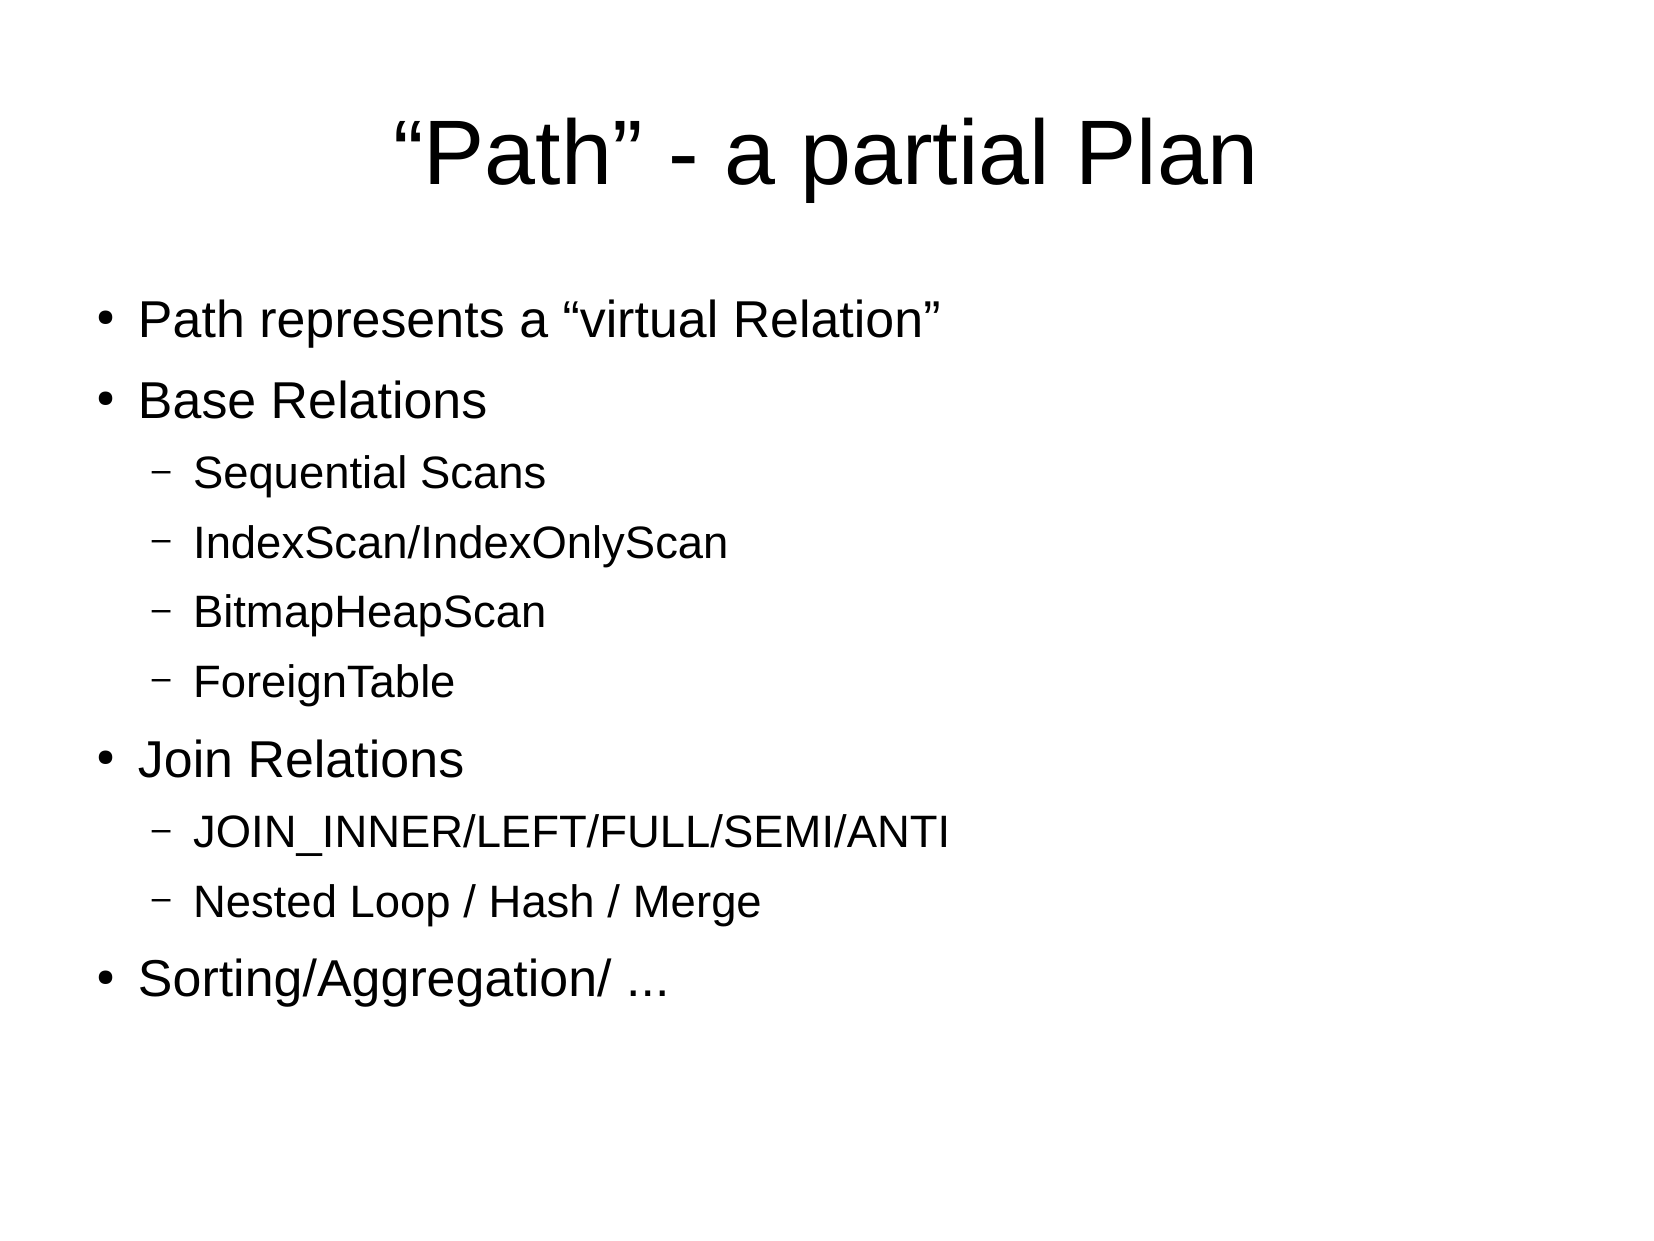

# “Path” - a partial Plan
Path represents a “virtual Relation”
Base Relations
Sequential Scans
IndexScan/IndexOnlyScan
BitmapHeapScan
ForeignTable
Join Relations
JOIN_INNER/LEFT/FULL/SEMI/ANTI
Nested Loop / Hash / Merge
Sorting/Aggregation/ ...